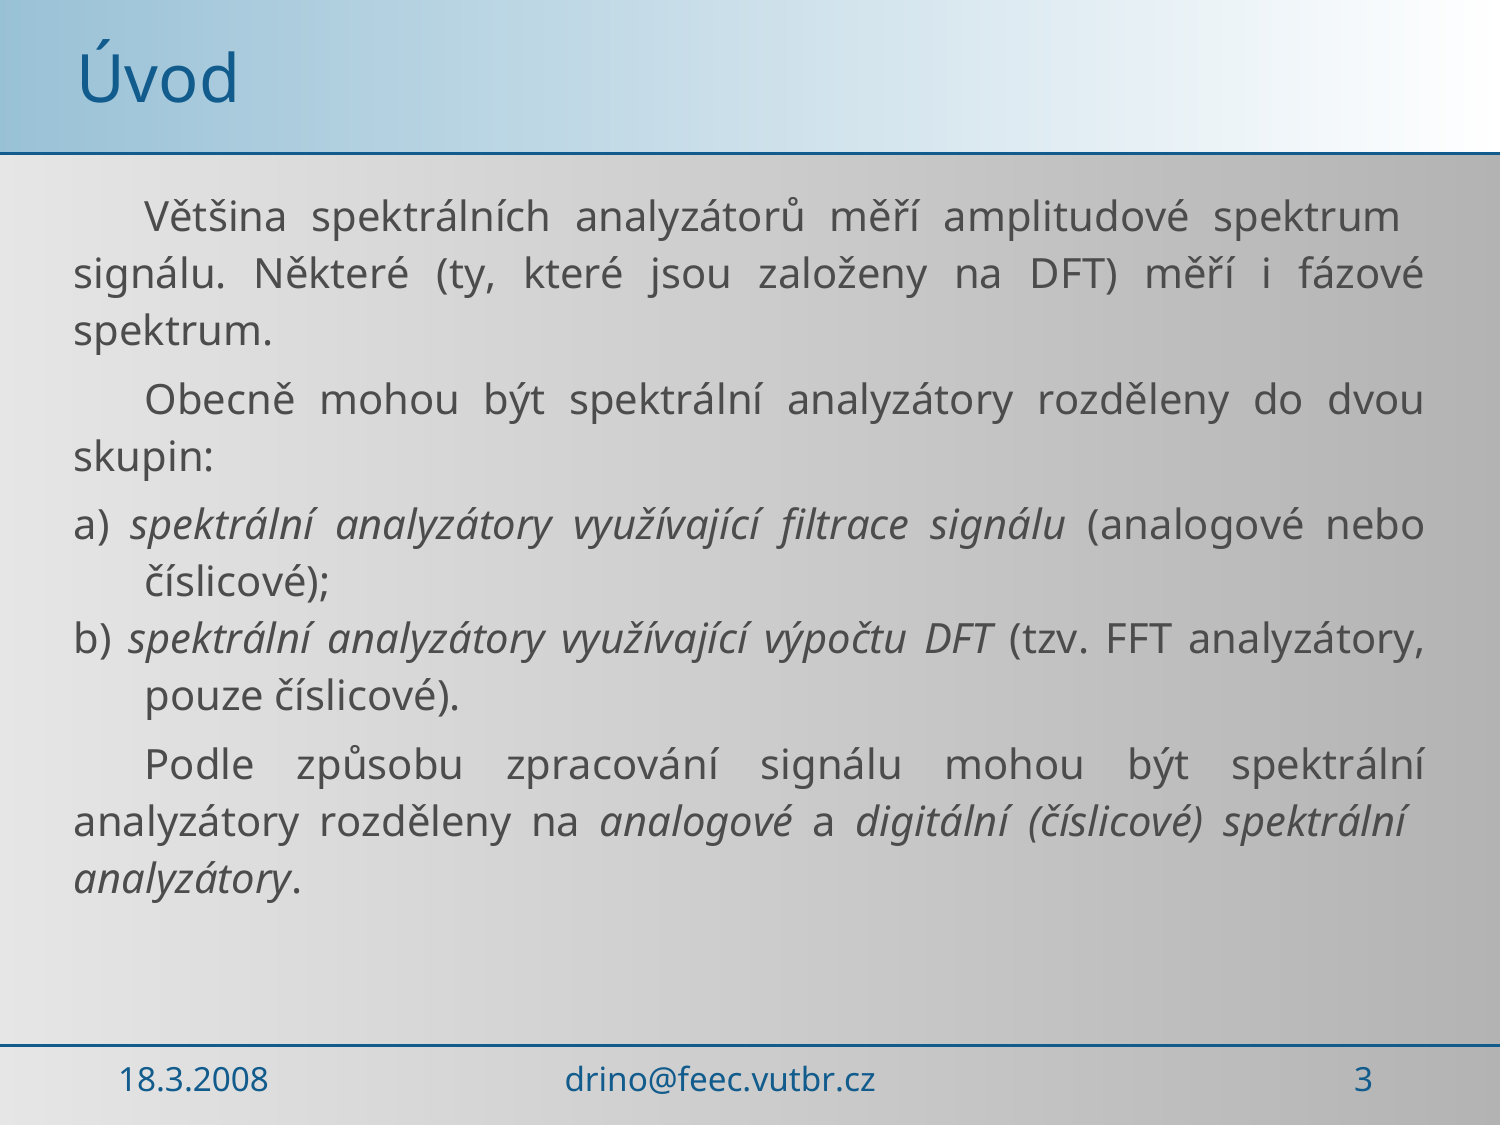

# Úvod
Většina spektrálních analyzátorů měří amplitudové spektrum signálu. Některé (ty, které jsou založeny na DFT) měří i fázové spektrum.
Obecně mohou být spektrální analyzátory rozděleny do dvou skupin:
a) spektrální analyzátory využívající filtrace signálu (analogové nebo číslicové);
b) spektrální analyzátory využívající výpočtu DFT (tzv. FFT analyzátory, pouze číslicové).
Podle způsobu zpracování signálu mohou být spektrální analyzátory rozděleny na analogové a digitální (číslicové) spektrální analyzátory.
18.3.2008
drino@feec.vutbr.cz